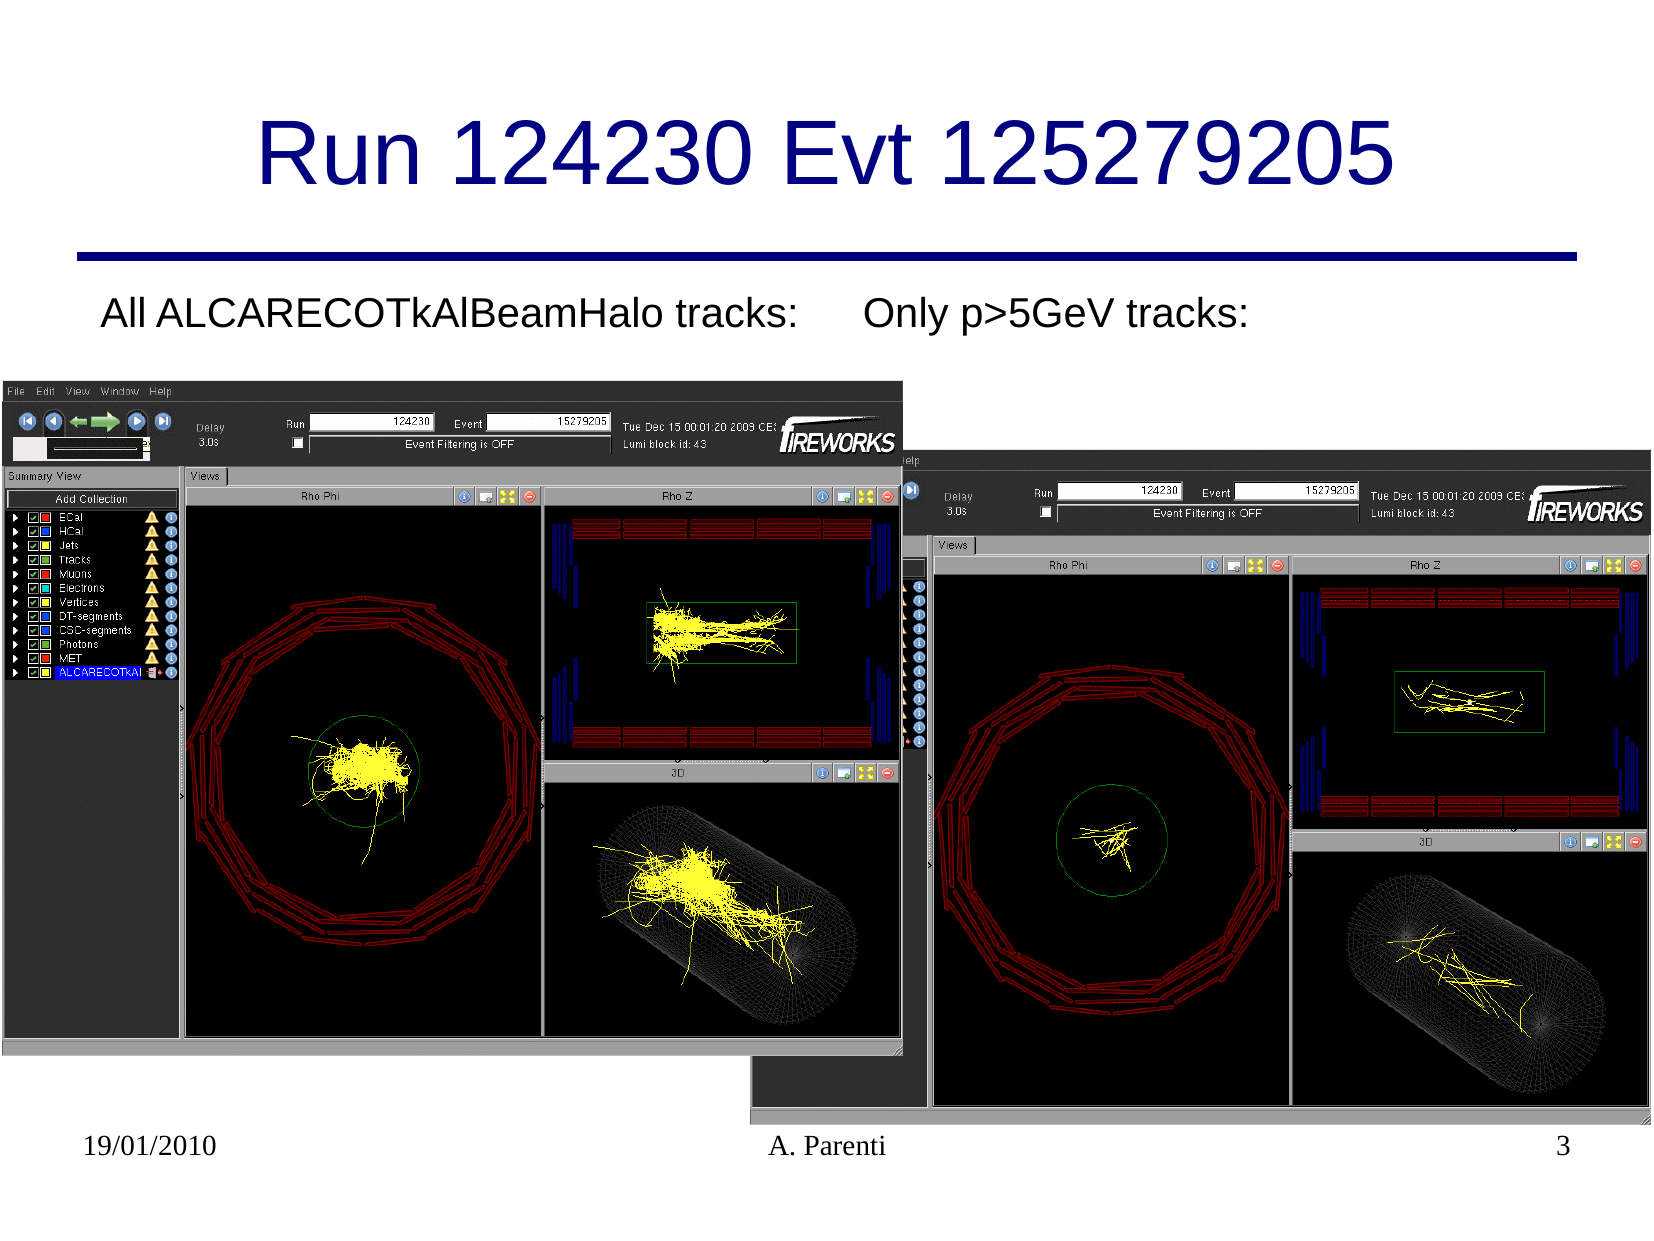

# Run 124230 Evt 125279205
All ALCARECOTkAlBeamHalo tracks:
Only p>5GeV tracks:
3